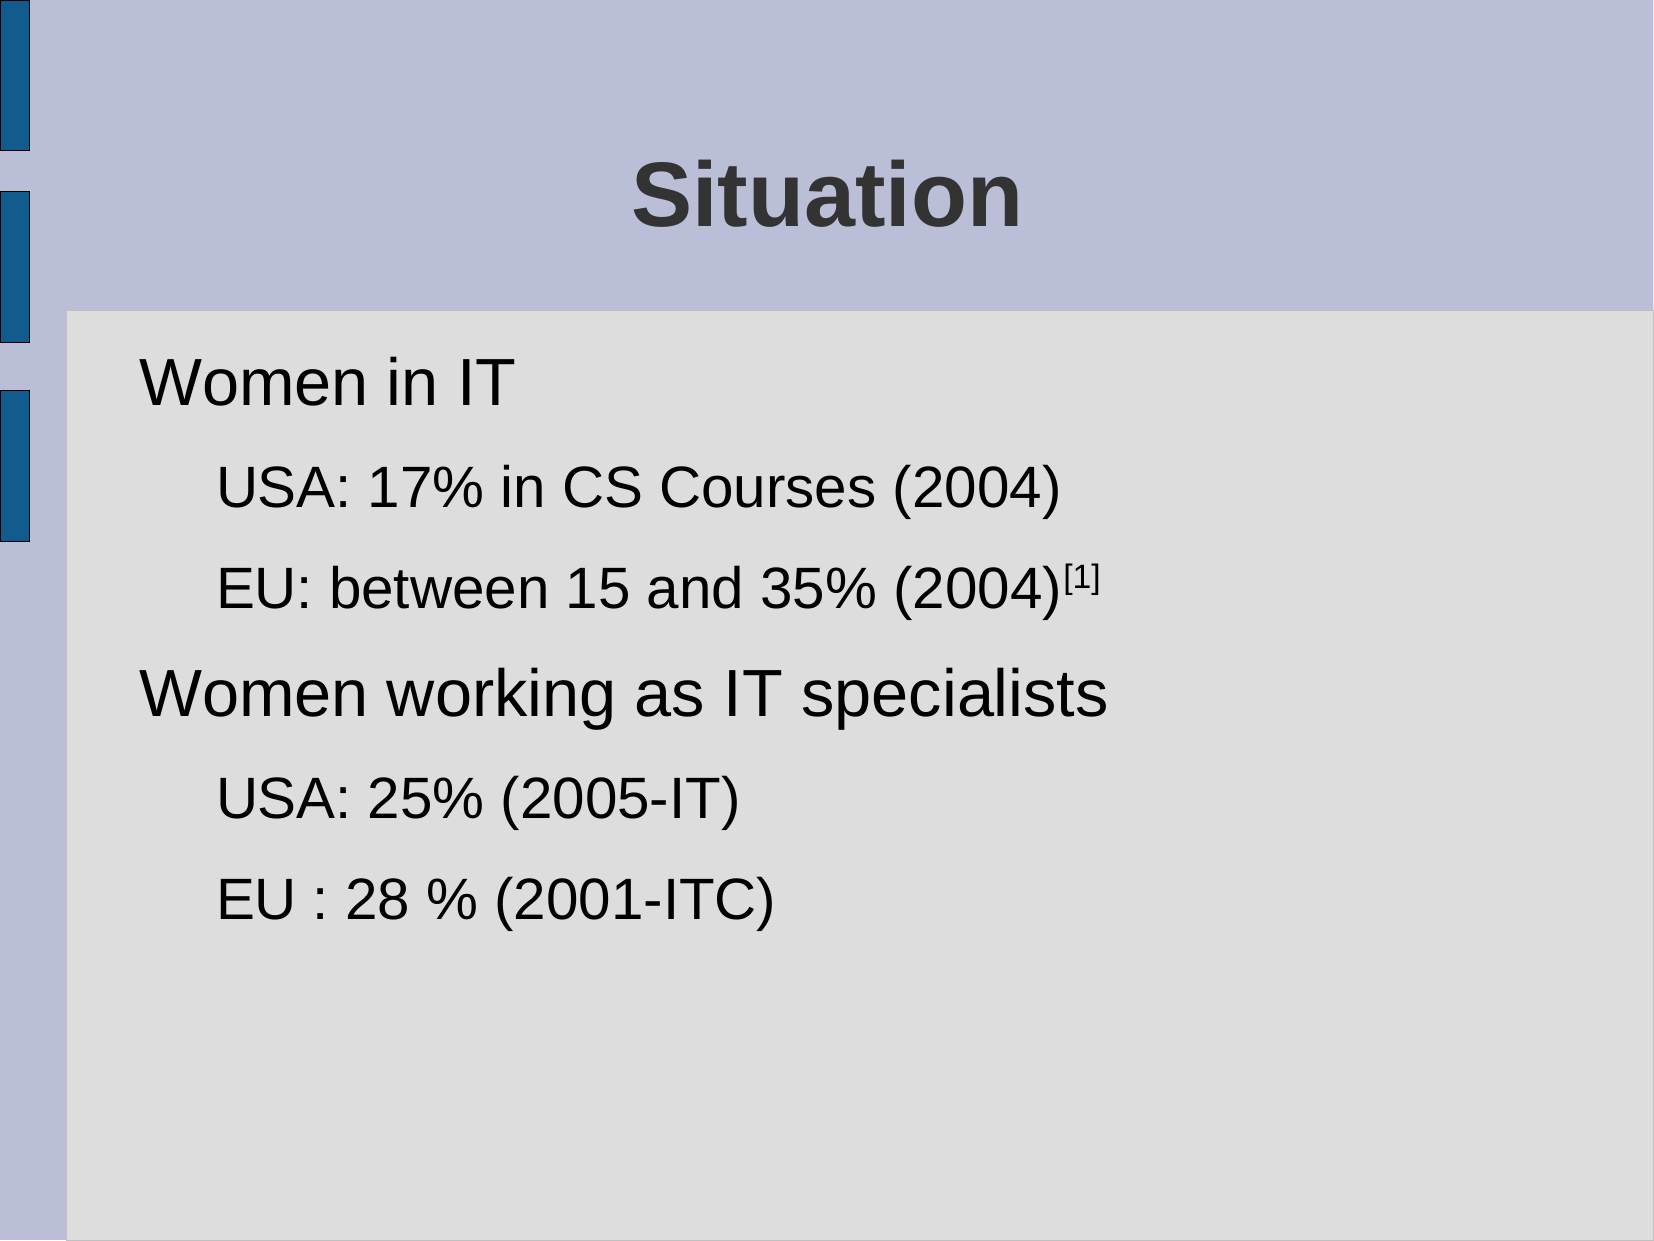

# Situation
Women in IT
USA: 17% in CS Courses (2004)
EU: between 15 and 35% (2004)[1]
Women working as IT specialists
USA: 25% (2005-IT)
EU : 28 % (2001-ITC)